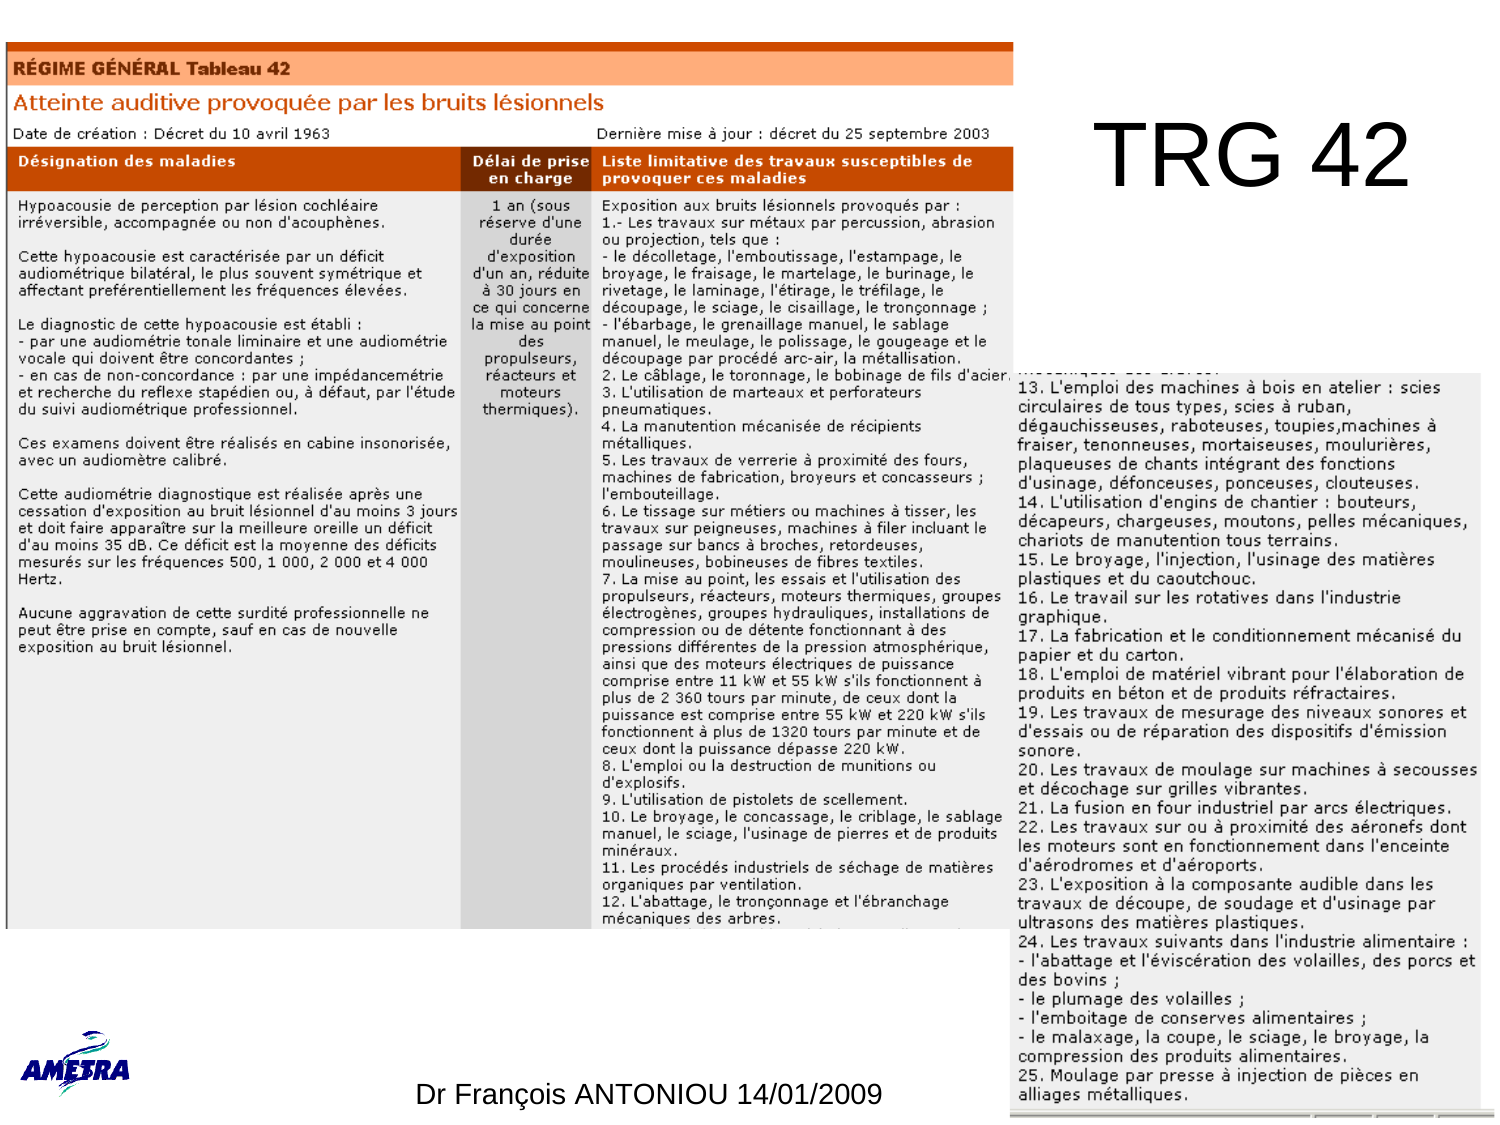

# TRG 42
Dr François ANTONIOU 14/01/2009